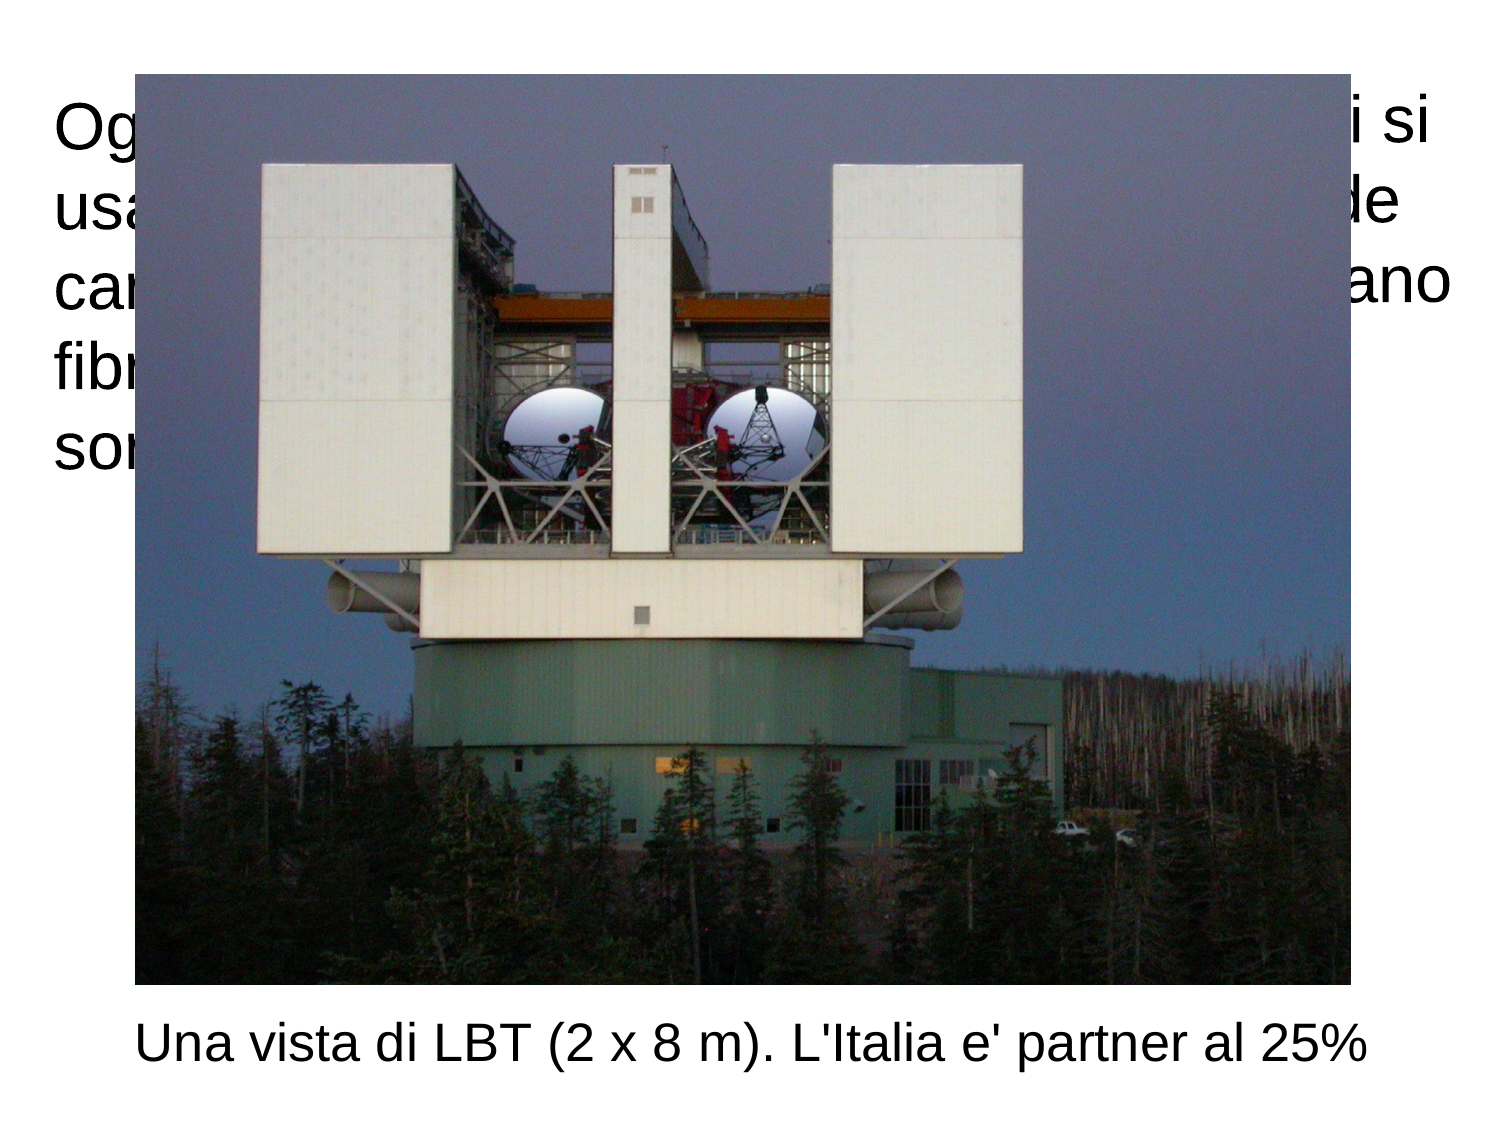

Oggi, al primo fuoco di molti grandi telescopi si usano rivelatori che danno immagini a grande campo (> 1° quadrato) e spettrografi che usano fibre ottiche per acquisire gli spettri di molte sorgenti in modo simultaneo.
Una vista di LBT (2 x 8 m). L'Italia e' partner al 25%